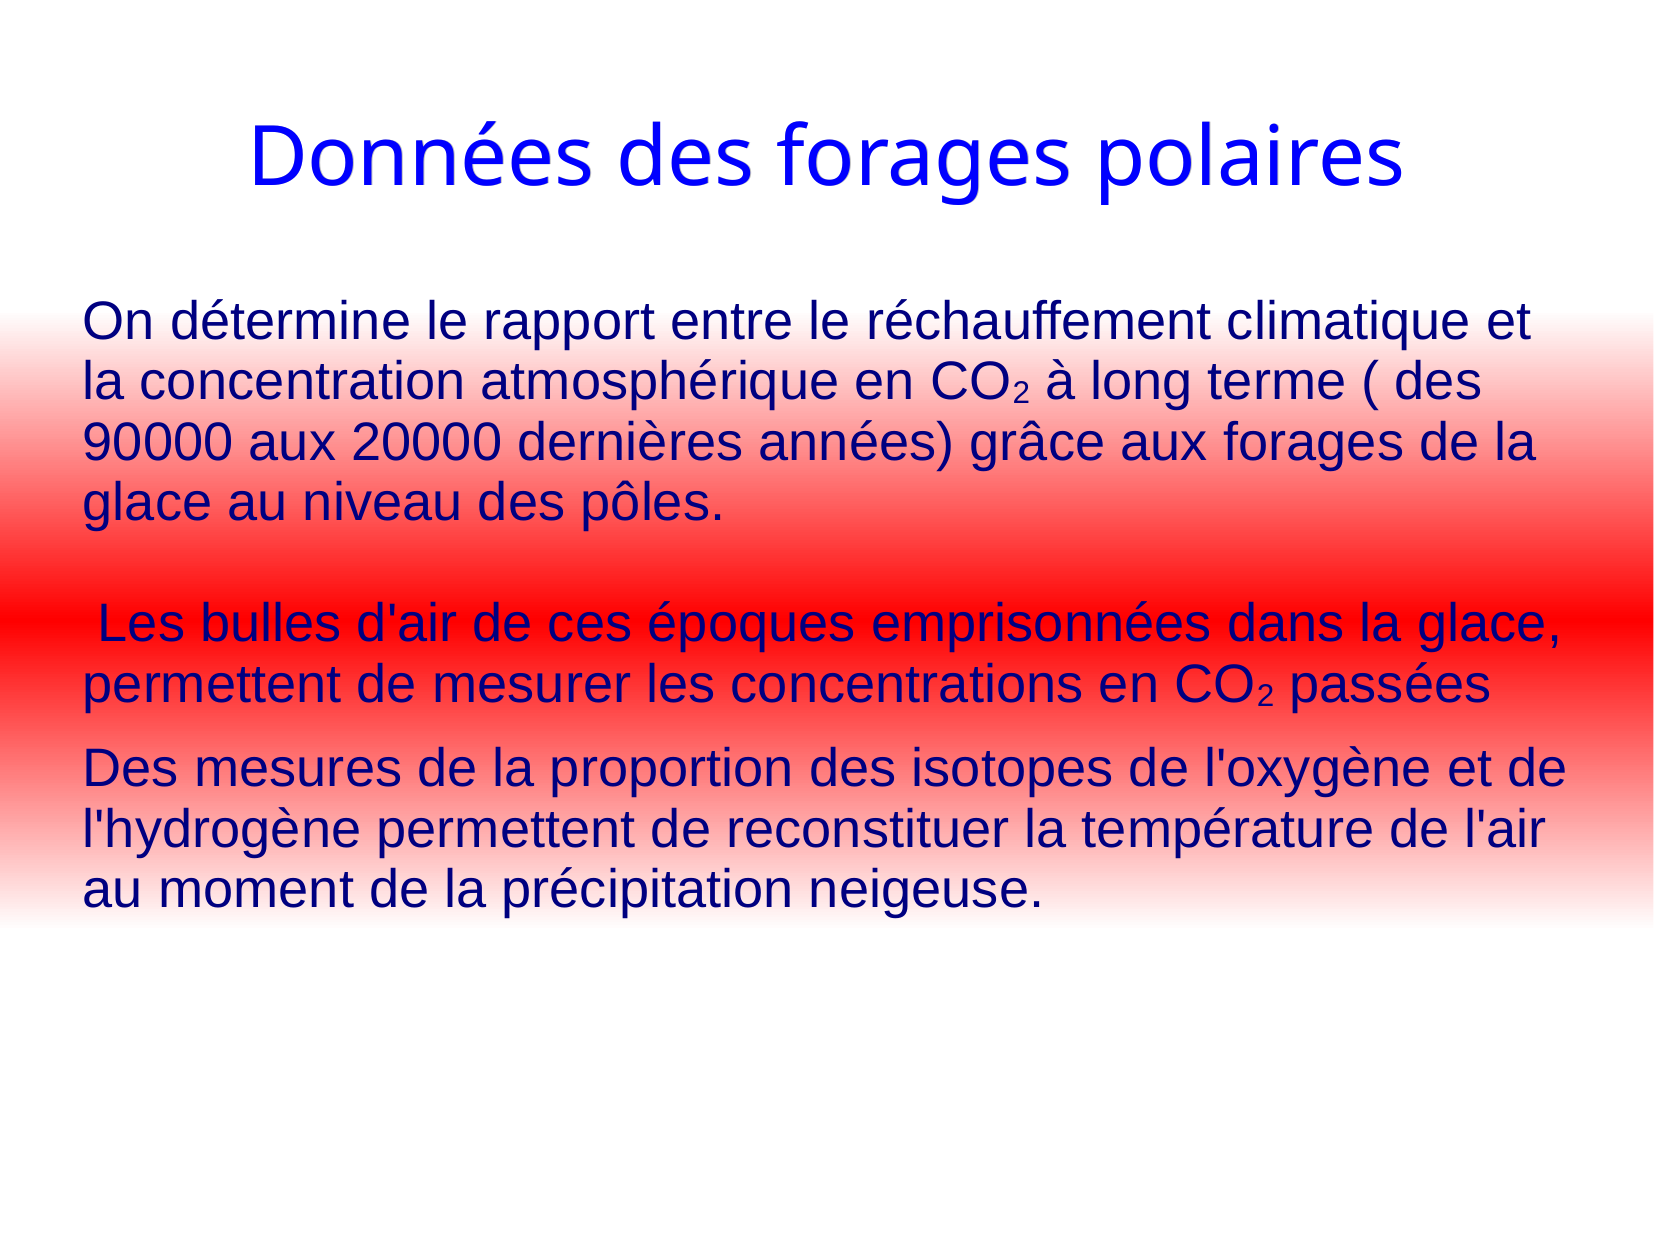

# Données des forages polaires
On détermine le rapport entre le réchauffement climatique et la concentration atmosphérique en CO2 à long terme ( des 90000 aux 20000 dernières années) grâce aux forages de la glace au niveau des pôles.
 Les bulles d'air de ces époques emprisonnées dans la glace, permettent de mesurer les concentrations en CO2 passées
Des mesures de la proportion des isotopes de l'oxygène et de l'hydrogène permettent de reconstituer la température de l'air au moment de la précipitation neigeuse.